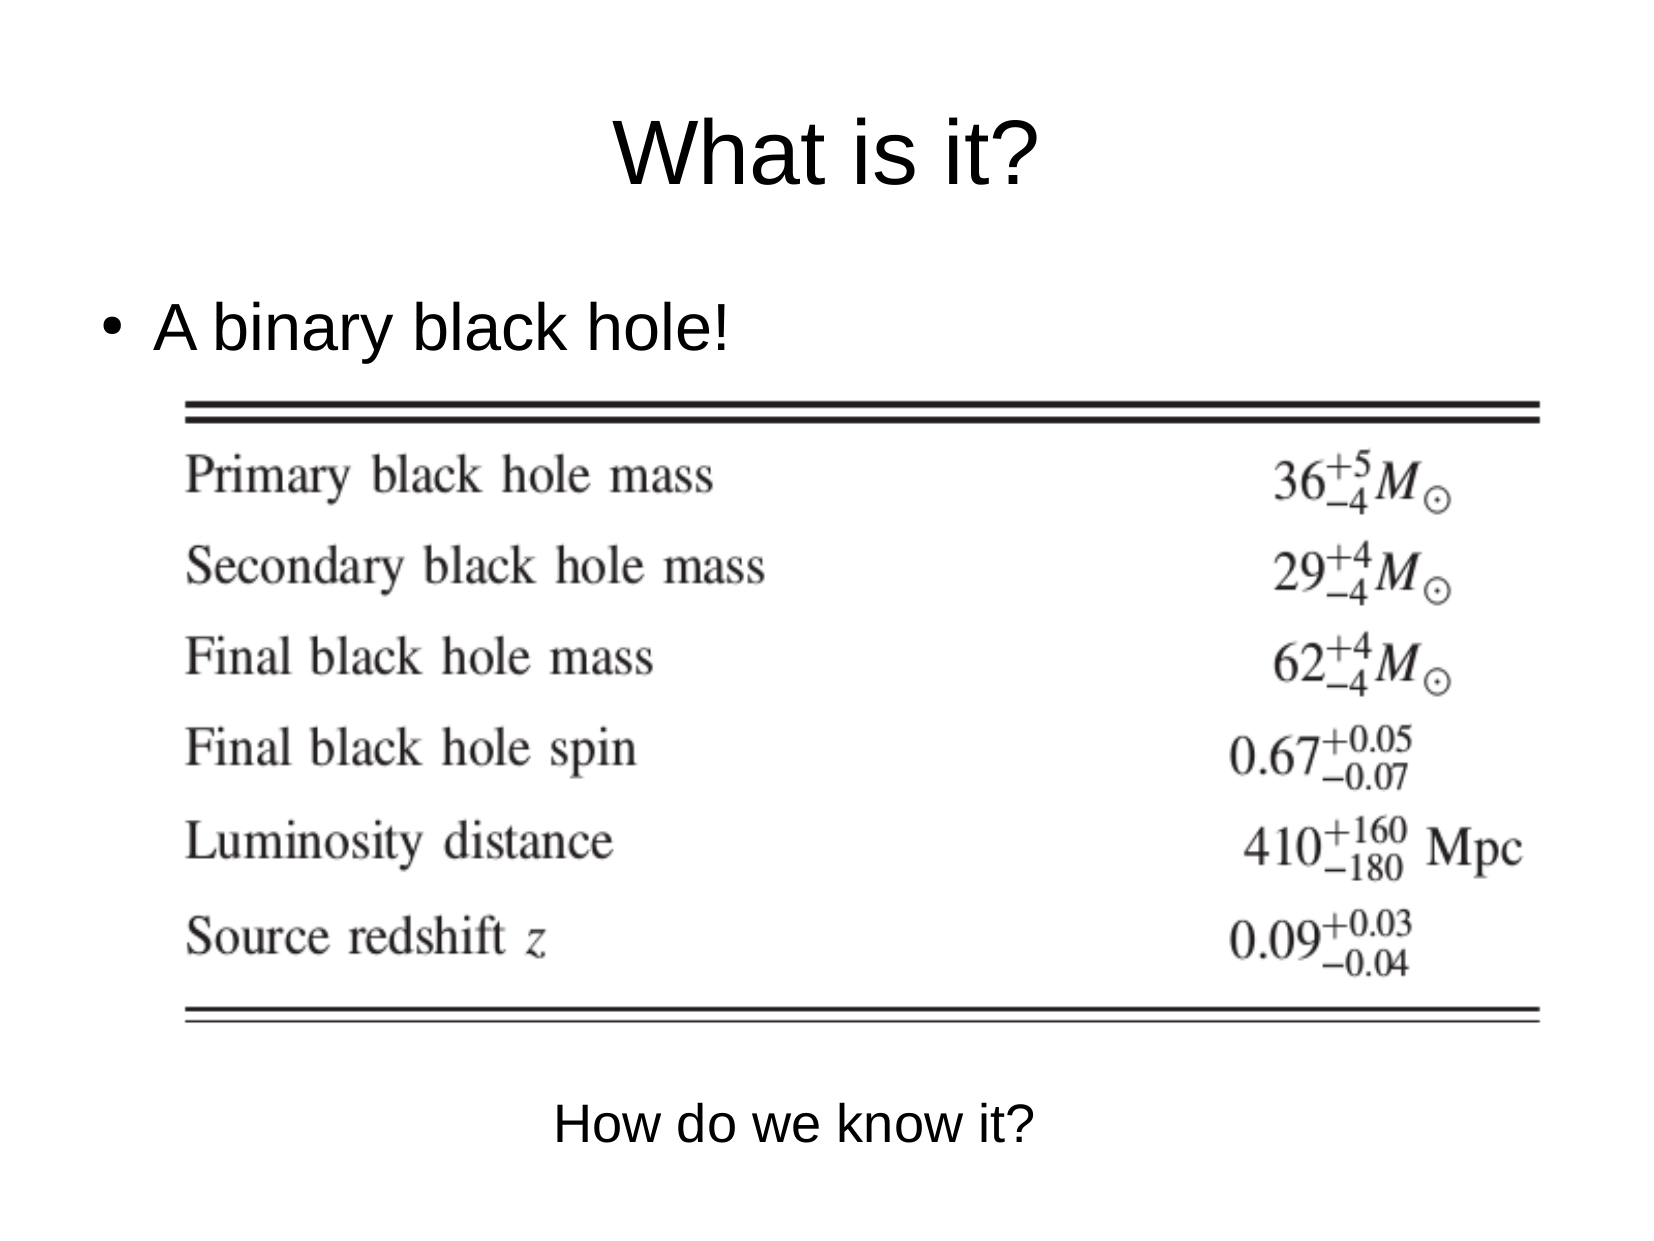

# What is it?
A binary black hole!
How do we know it?